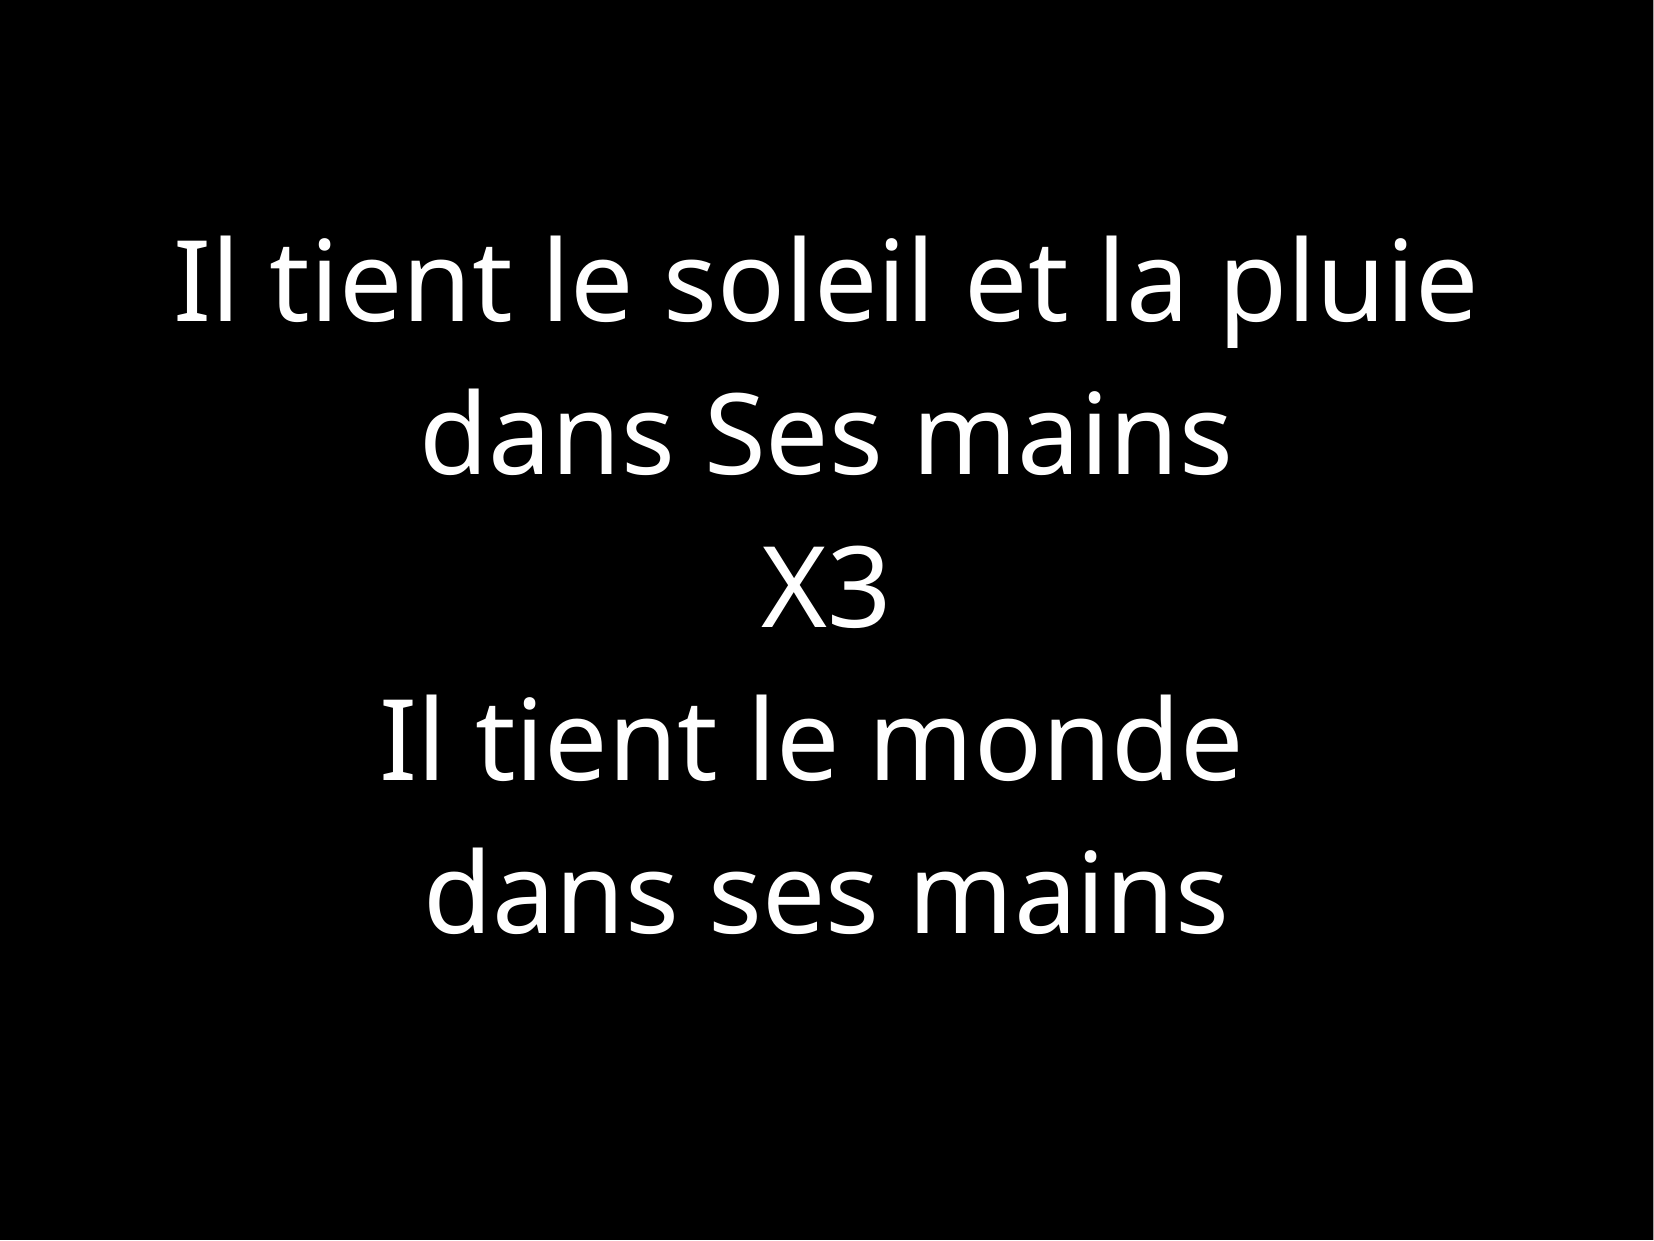

# Il tient le soleil et la pluie dans Ses mains
X3
Il tient le monde
dans ses mains